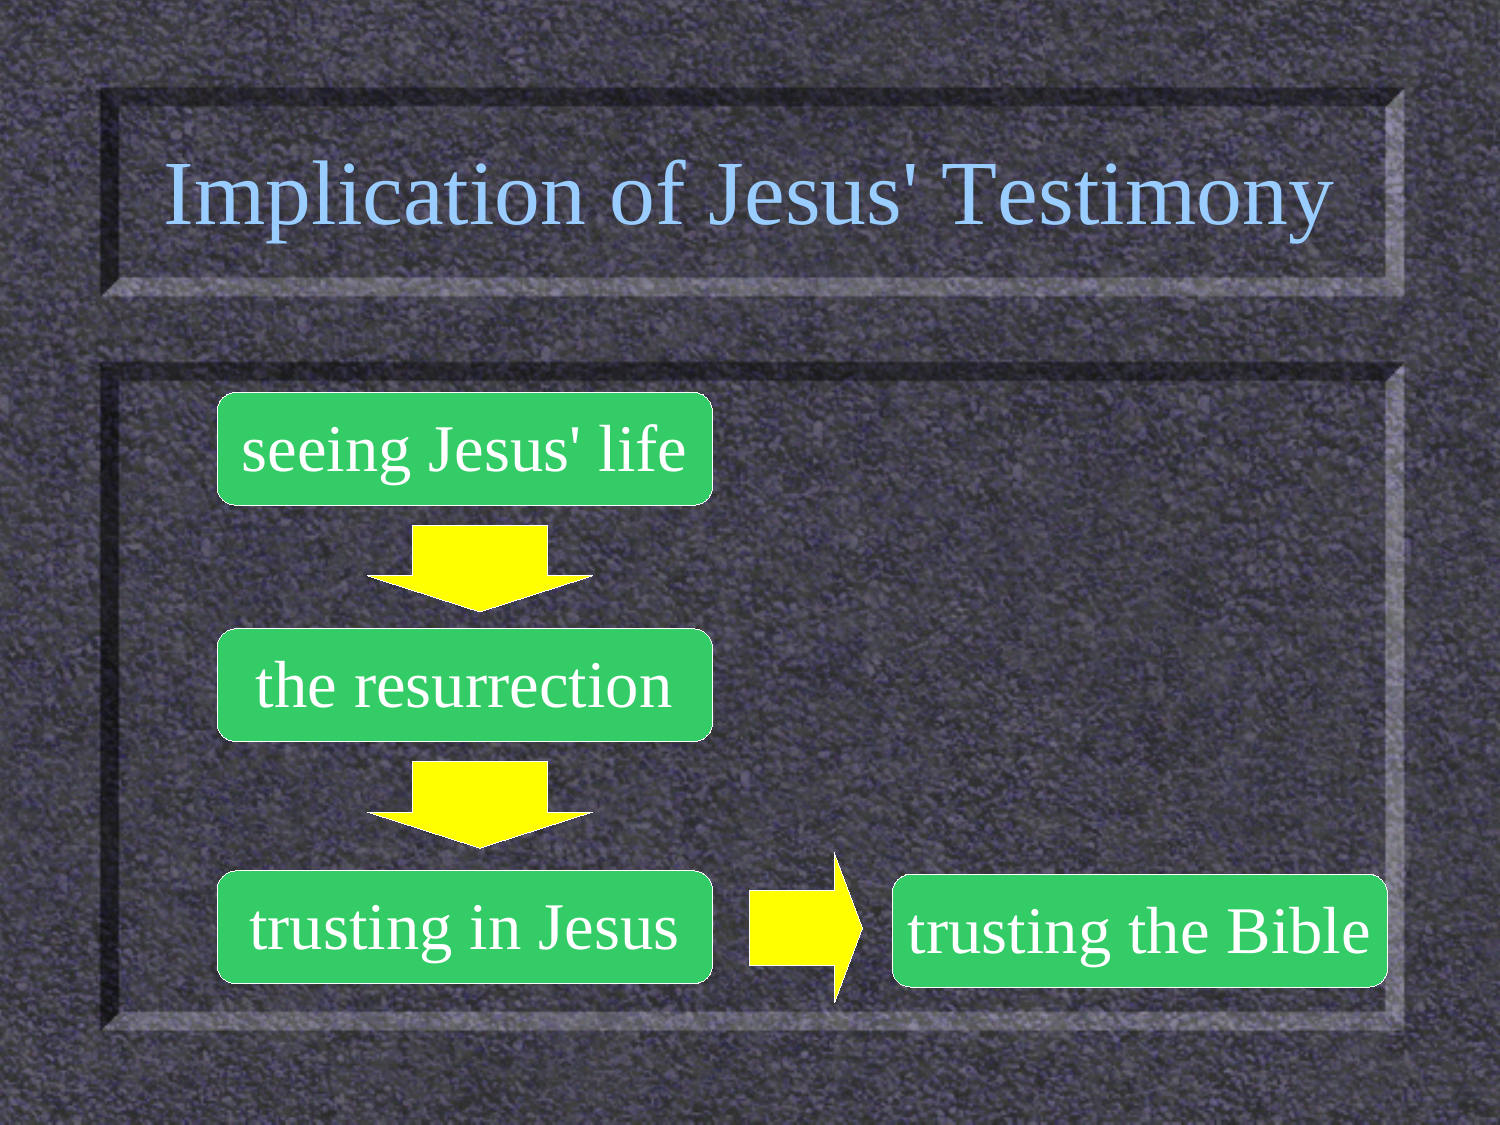

# Implication of Jesus' Testimony
seeing Jesus' life
the resurrection
trusting in Jesus
trusting the Bible